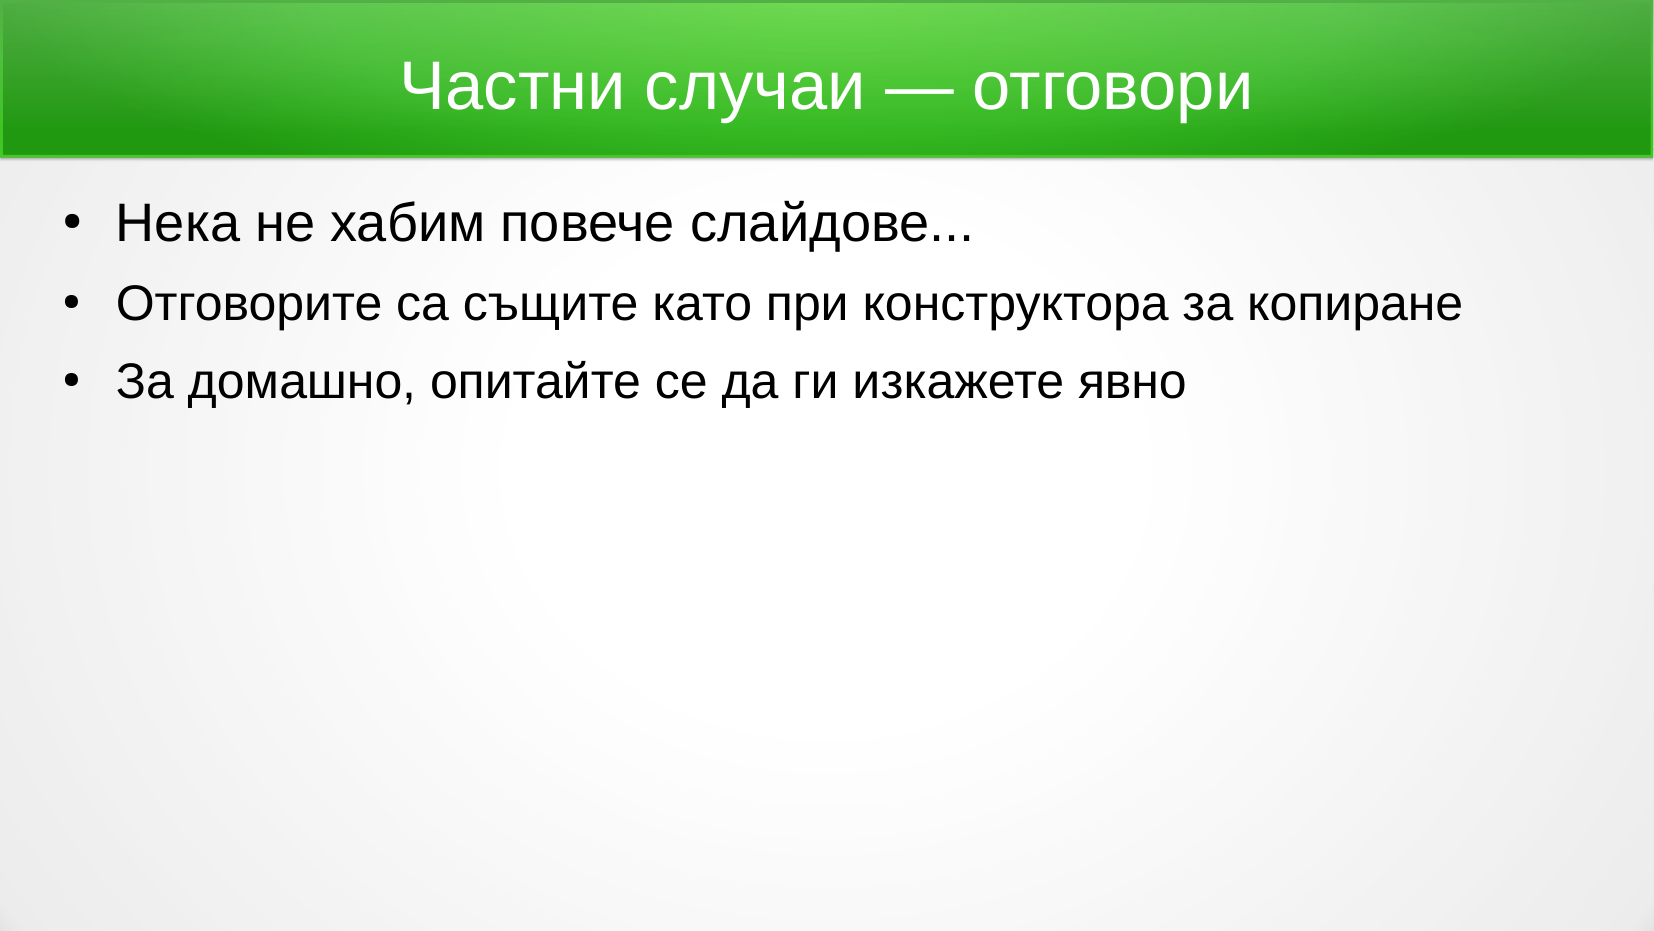

# Частни случаи — отговори
Нека не хабим повече слайдове...
Отговорите са същите като при конструктора за копиране
За домашно, опитайте се да ги изкажете явно